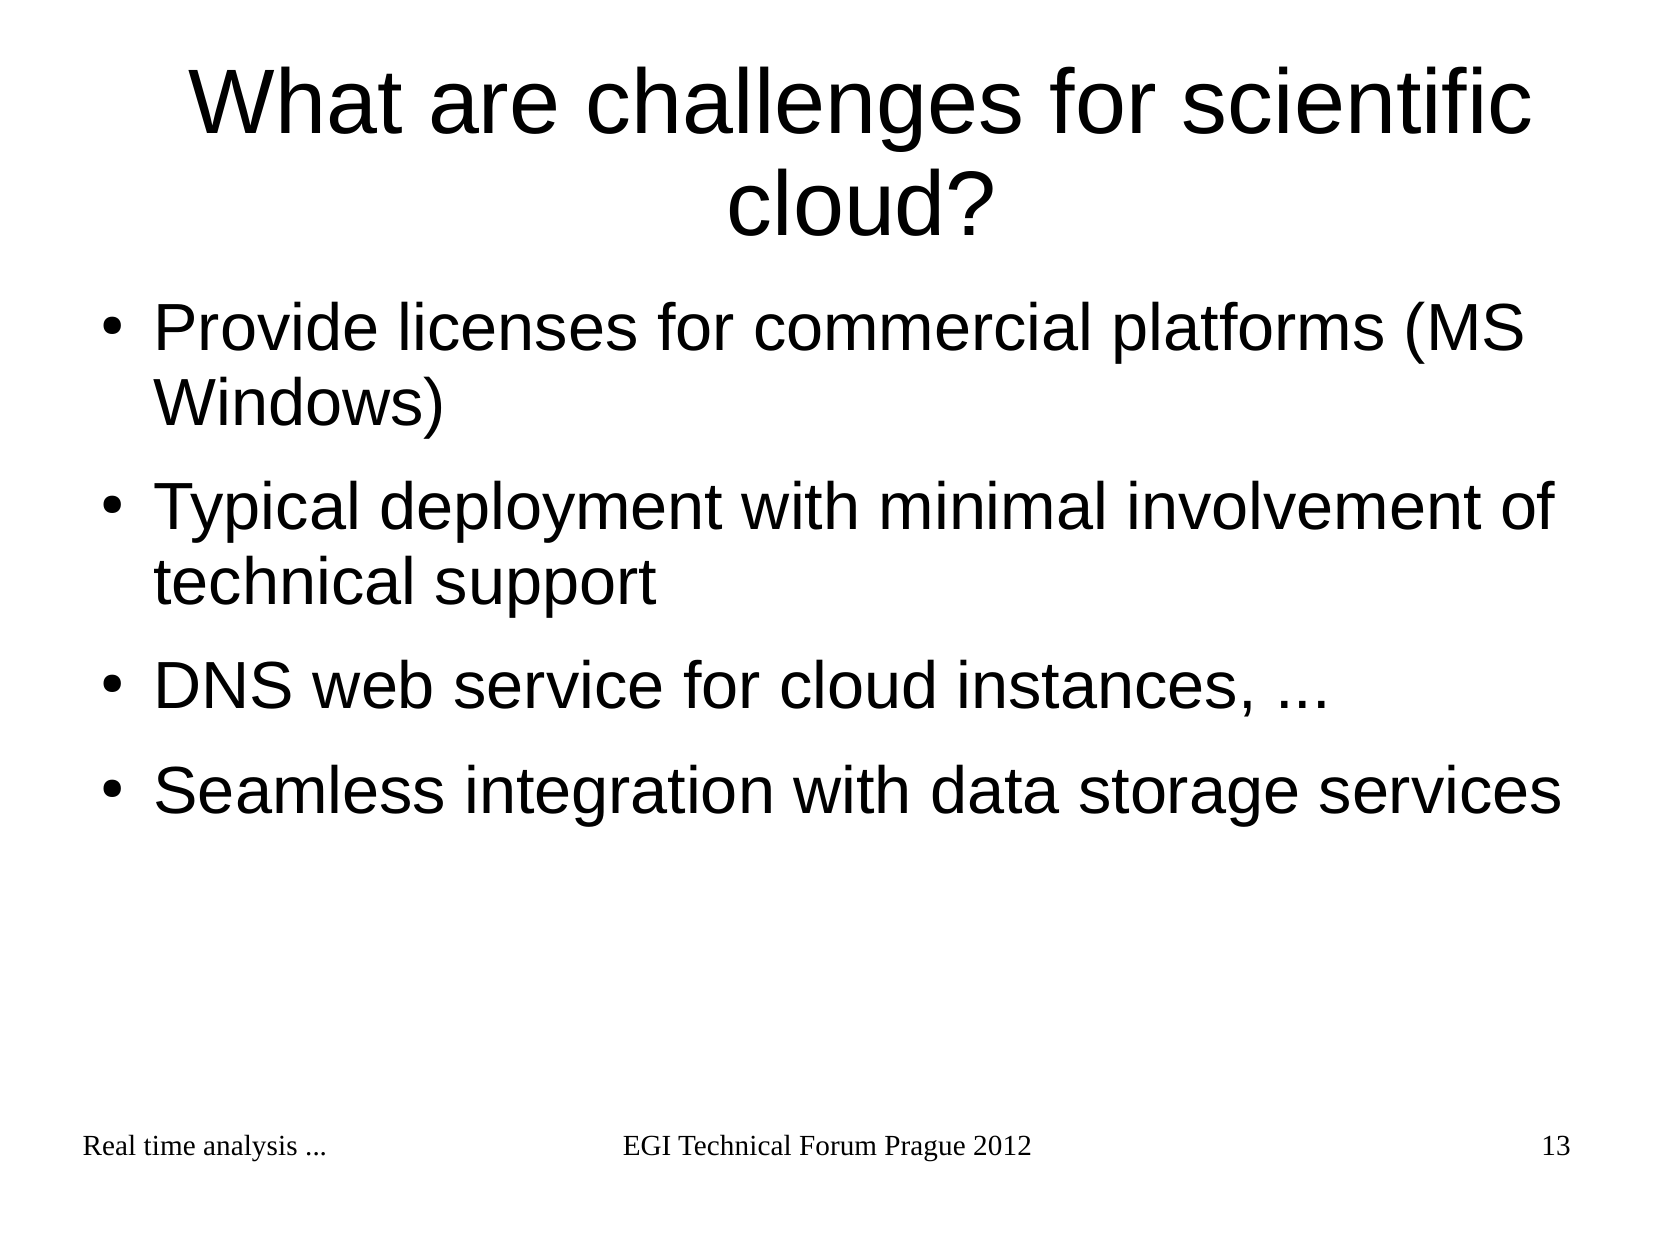

# What are challenges for scientific cloud?
Provide licenses for commercial platforms (MS Windows)
Typical deployment with minimal involvement of technical support
DNS web service for cloud instances, ...
Seamless integration with data storage services
Real time analysis ...
EGI Technical Forum Prague 2012
13